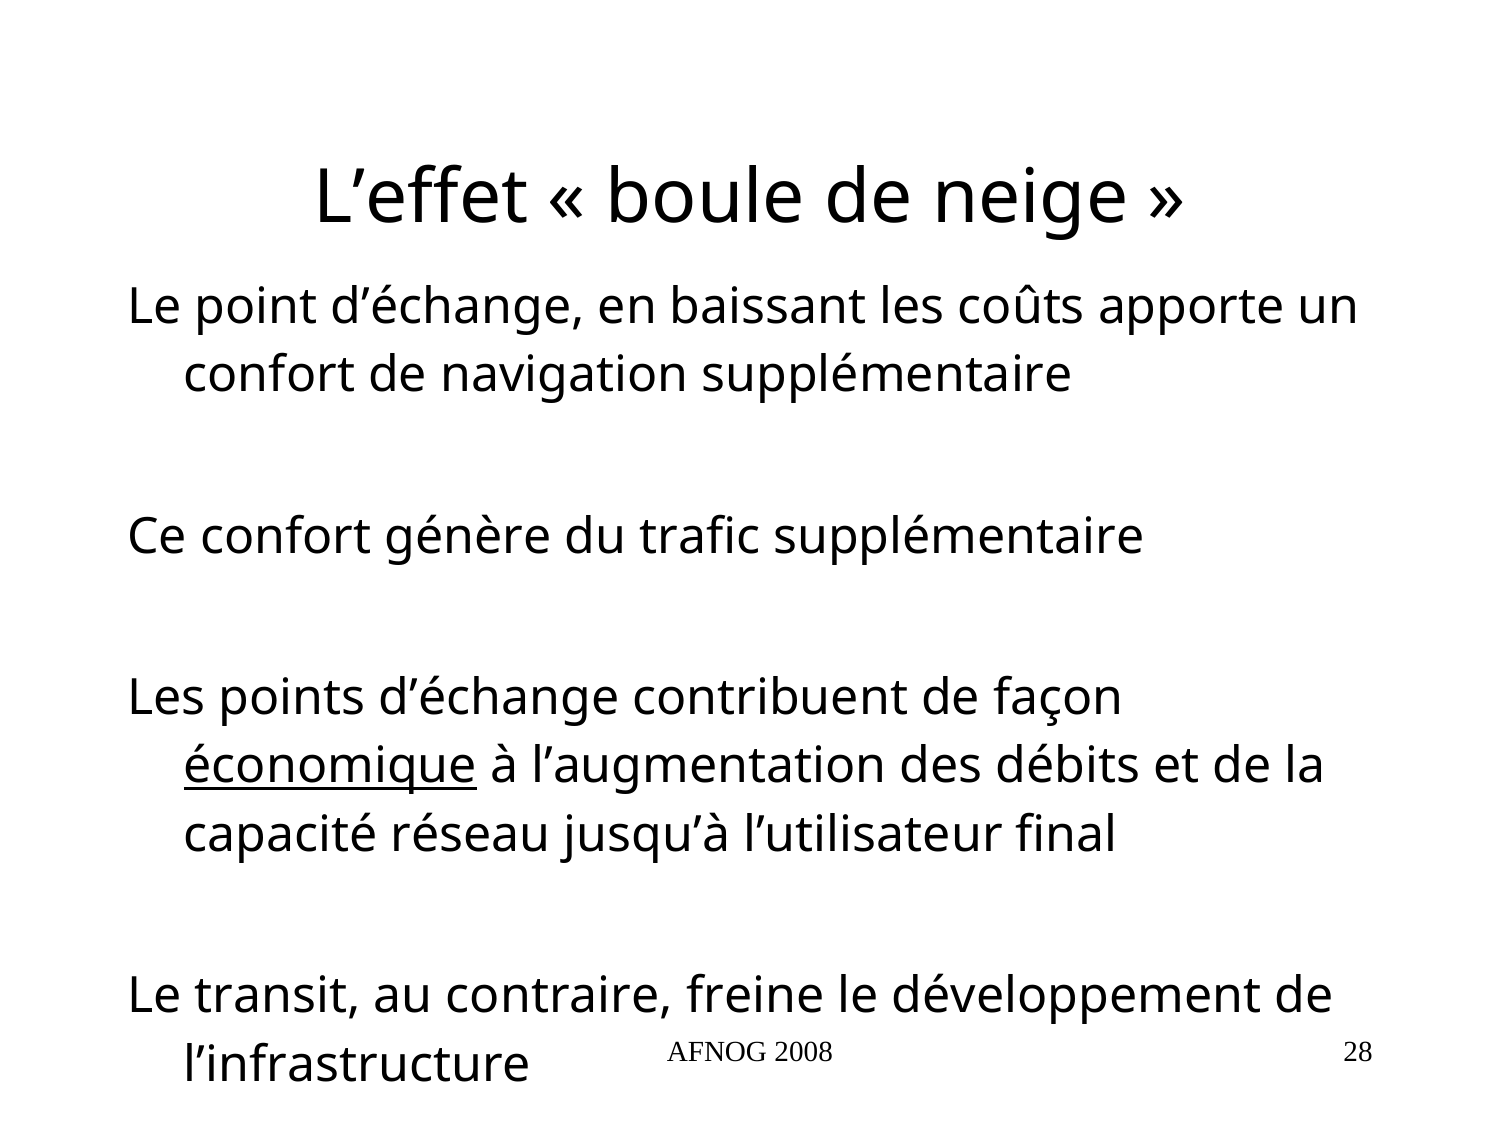

# L’effet « boule de neige »
Le point d’échange, en baissant les coûts apporte un confort de navigation supplémentaire
Ce confort génère du trafic supplémentaire
Les points d’échange contribuent de façon économique à l’augmentation des débits et de la capacité réseau jusqu’à l’utilisateur final
Le transit, au contraire, freine le développement de l’infrastructure
AFNOG 2008